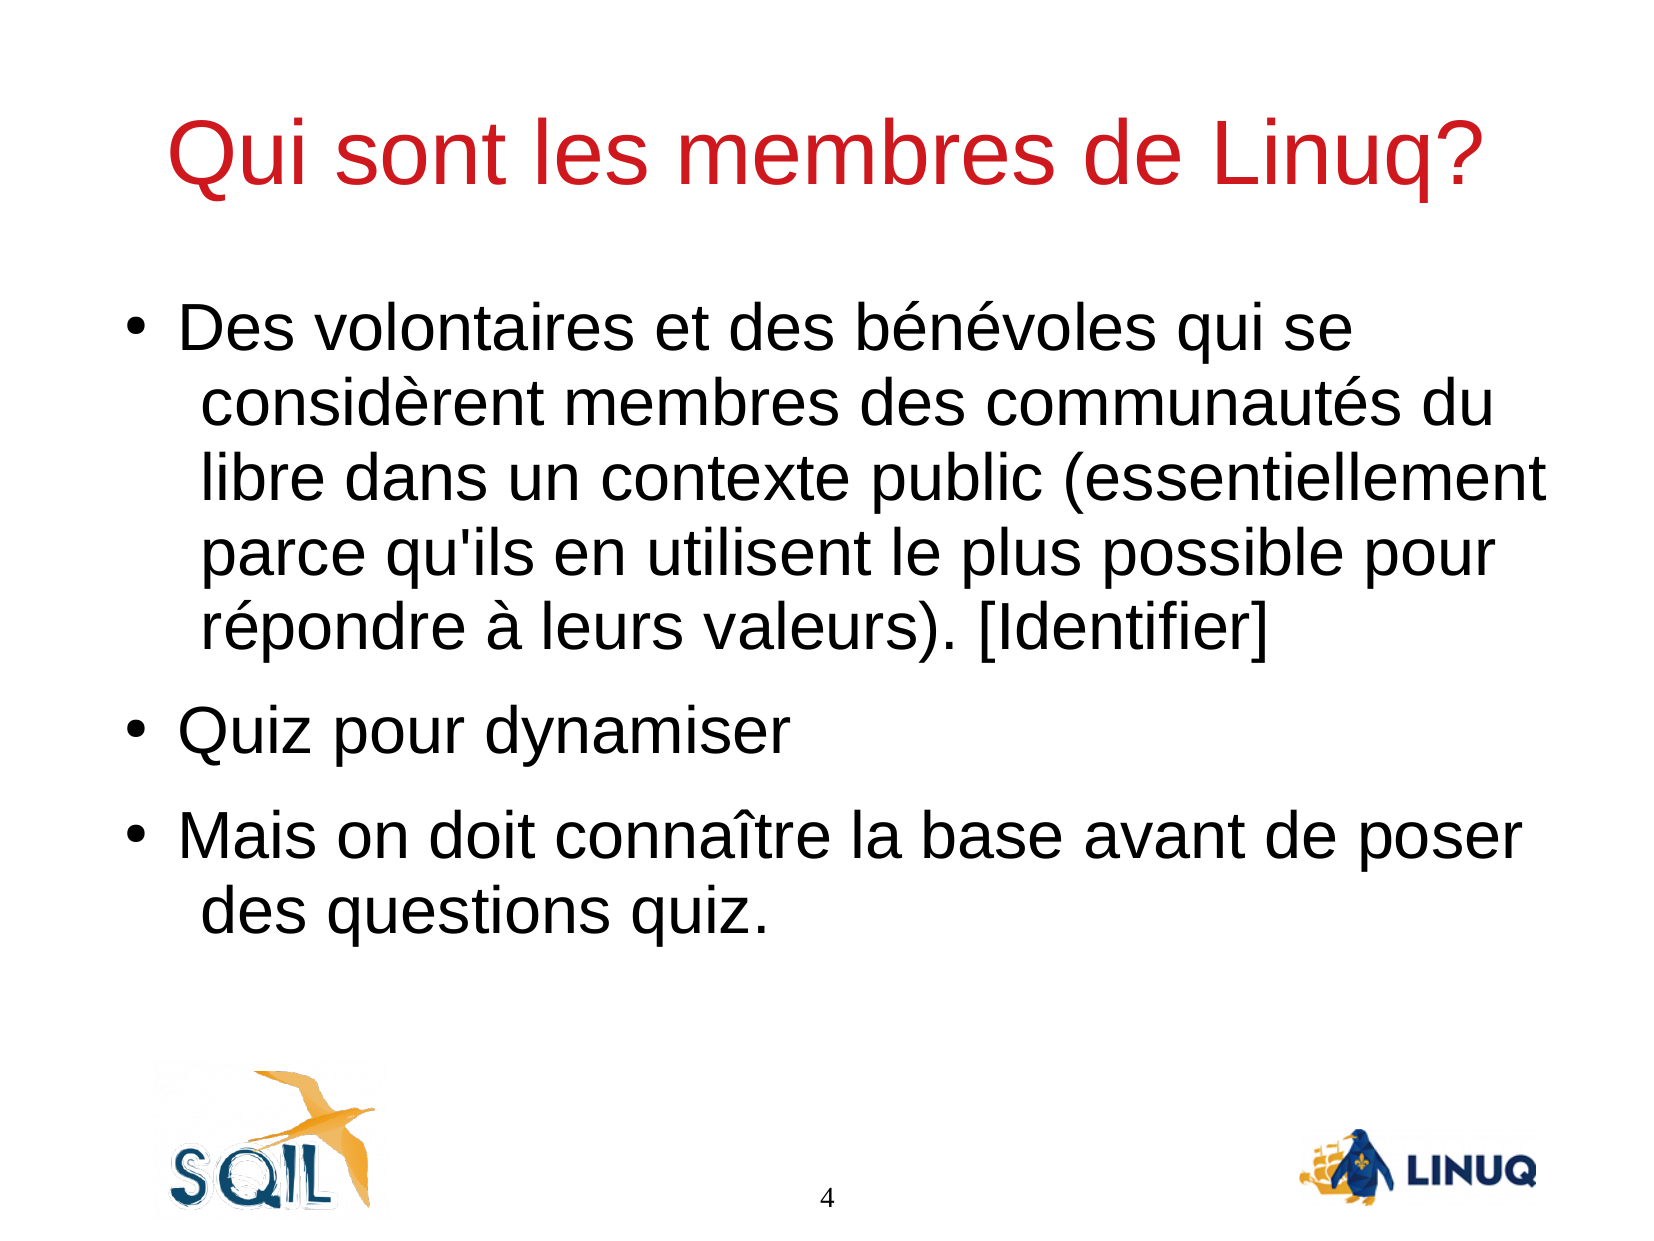

# Qui sont les membres de Linuq?
Des volontaires et des bénévoles qui se considèrent membres des communautés du libre dans un contexte public (essentiellement parce qu'ils en utilisent le plus possible pour répondre à leurs valeurs). [Identifier]
Quiz pour dynamiser
Mais on doit connaître la base avant de poser des questions quiz.